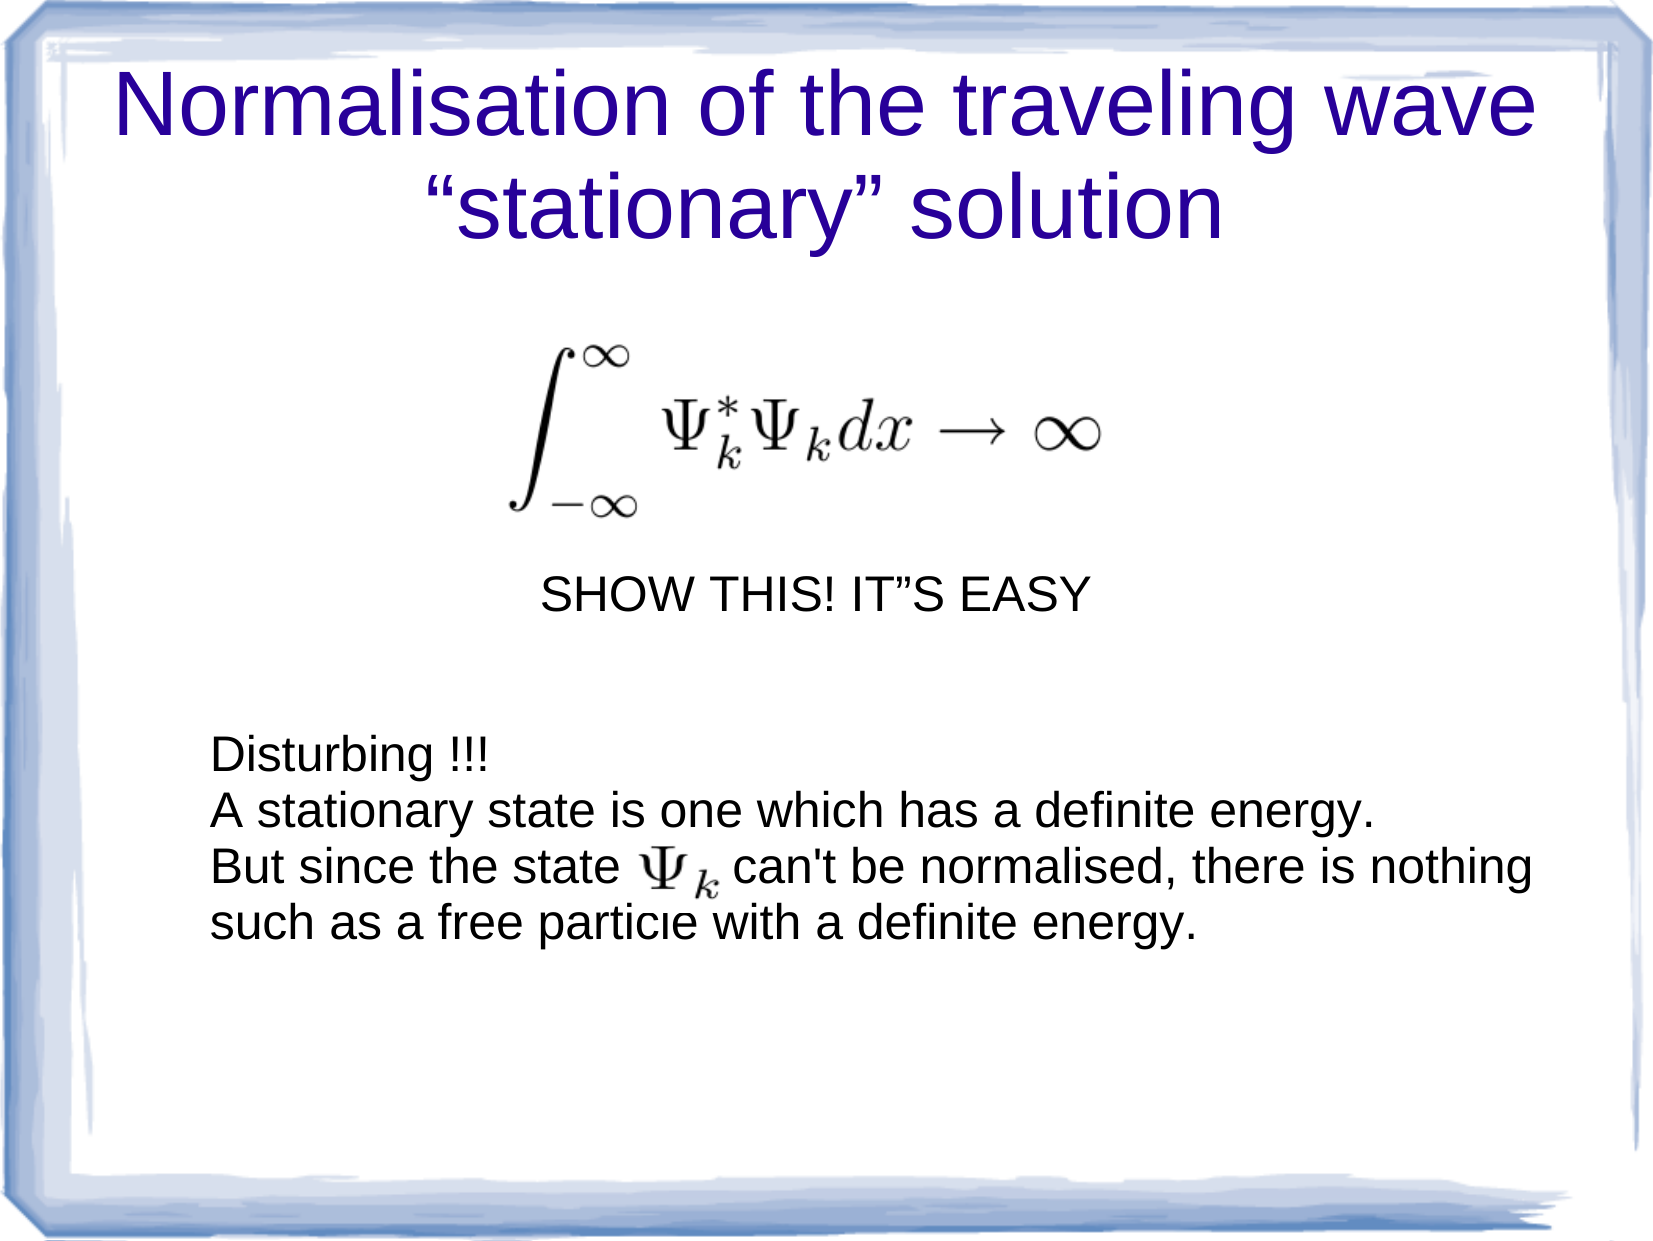

# Normalisation of the traveling wave “stationary” solution
SHOW THIS! IT”S EASY
Disturbing !!!
A stationary state is one which has a definite energy.
But since the state can't be normalised, there is nothing such as a free particle with a definite energy.